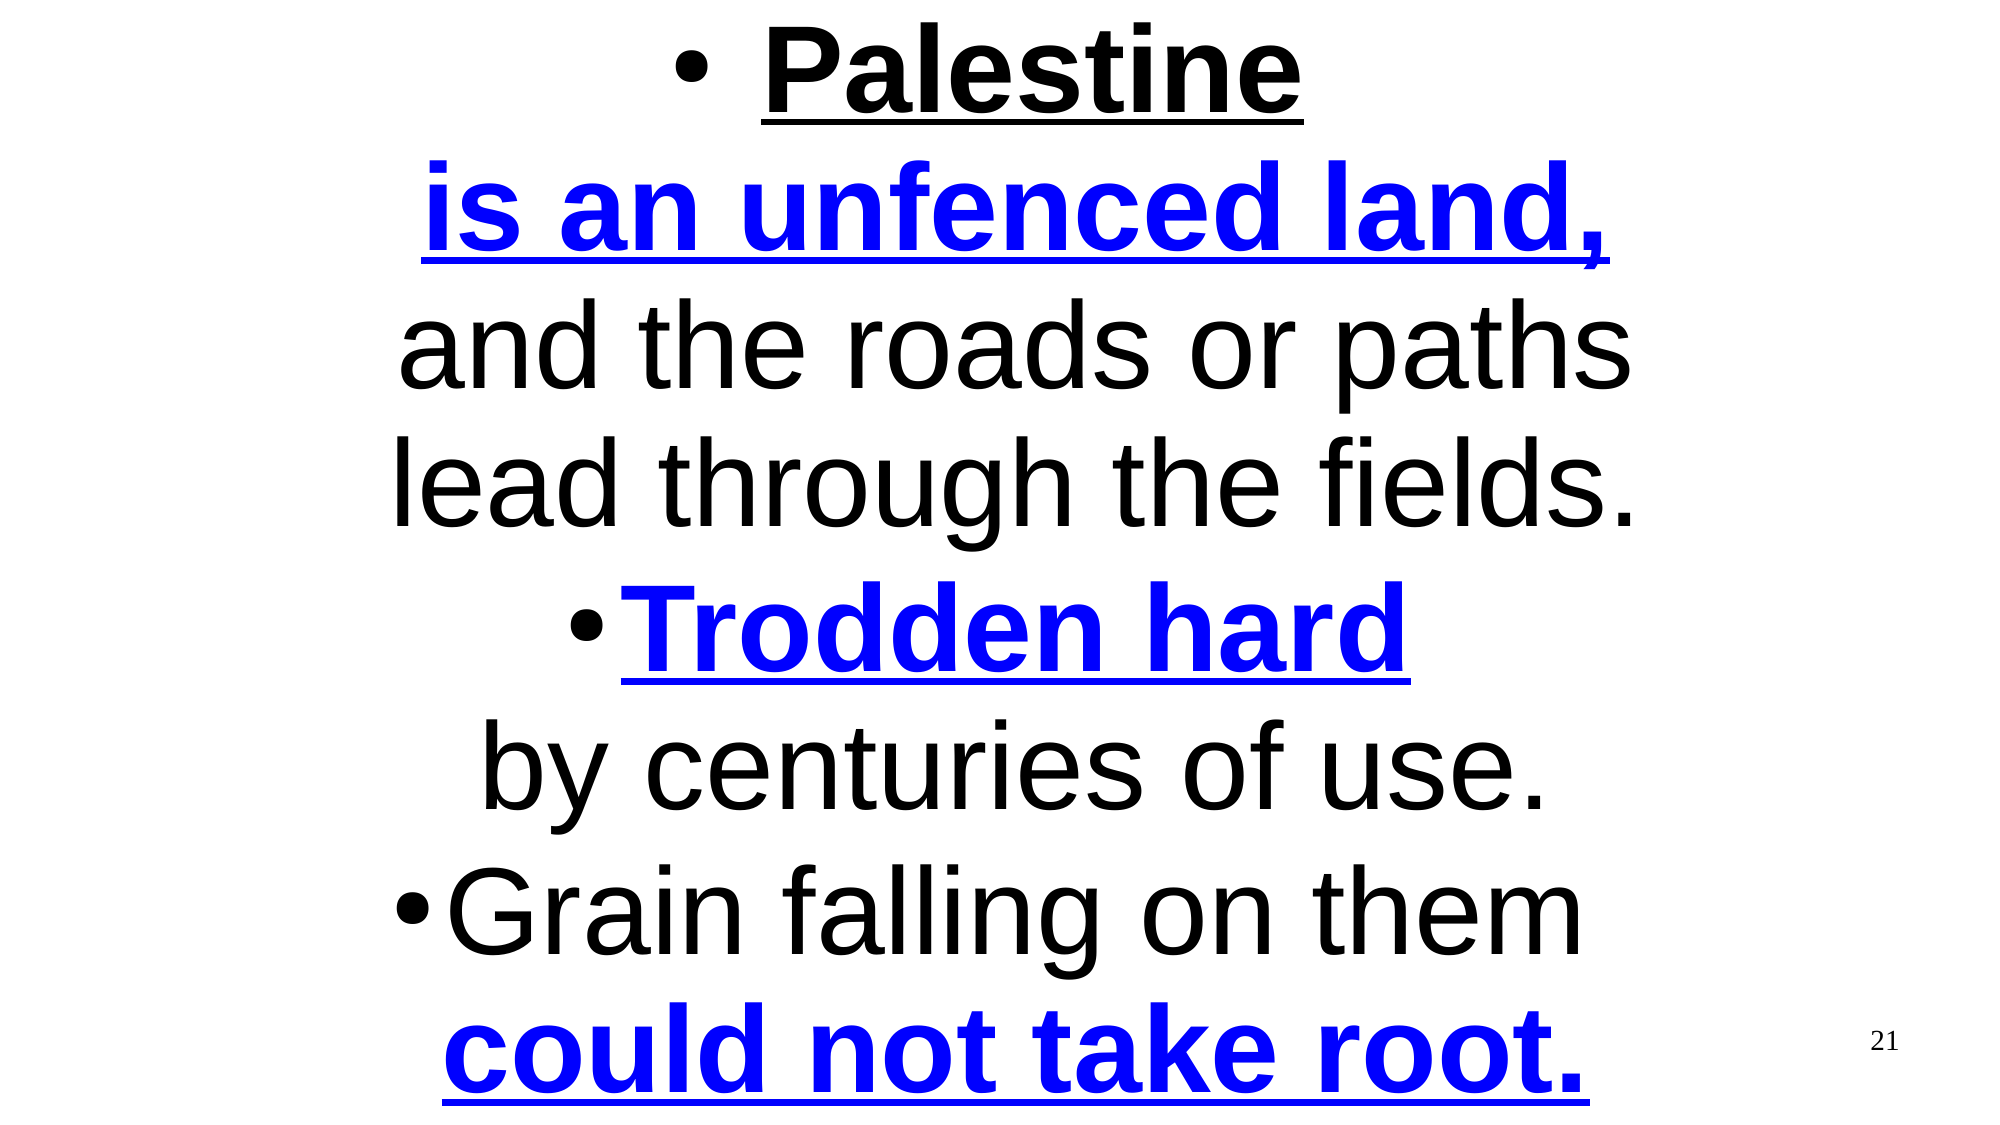

# Palestine is an unfenced land, and the roads or paths lead through the fields.
Trodden hard
by centuries of use.
Grain falling on them
could not take root.
21